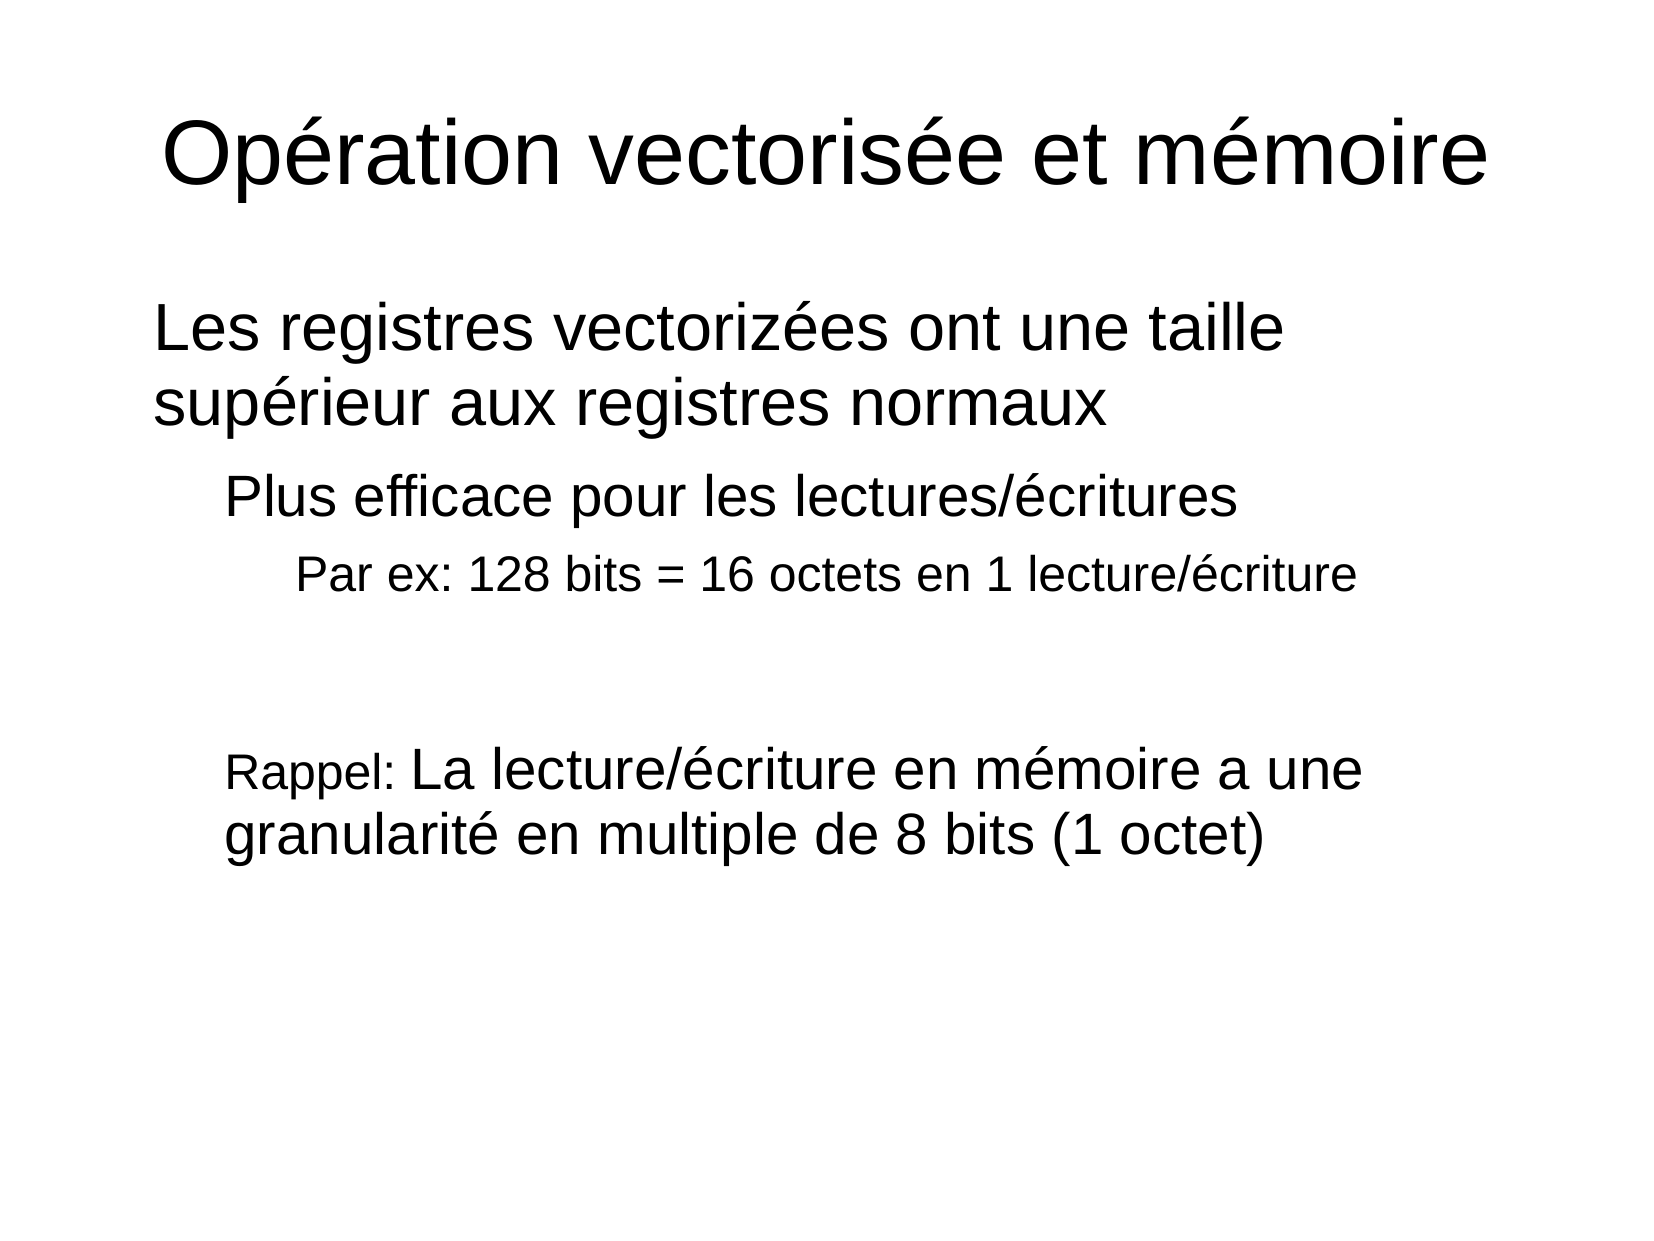

# Opération vectorisée et mémoire
Les registres vectorizées ont une taille supérieur aux registres normaux
Plus efficace pour les lectures/écritures
Par ex: 128 bits = 16 octets en 1 lecture/écriture
Rappel: La lecture/écriture en mémoire a une granularité en multiple de 8 bits (1 octet)